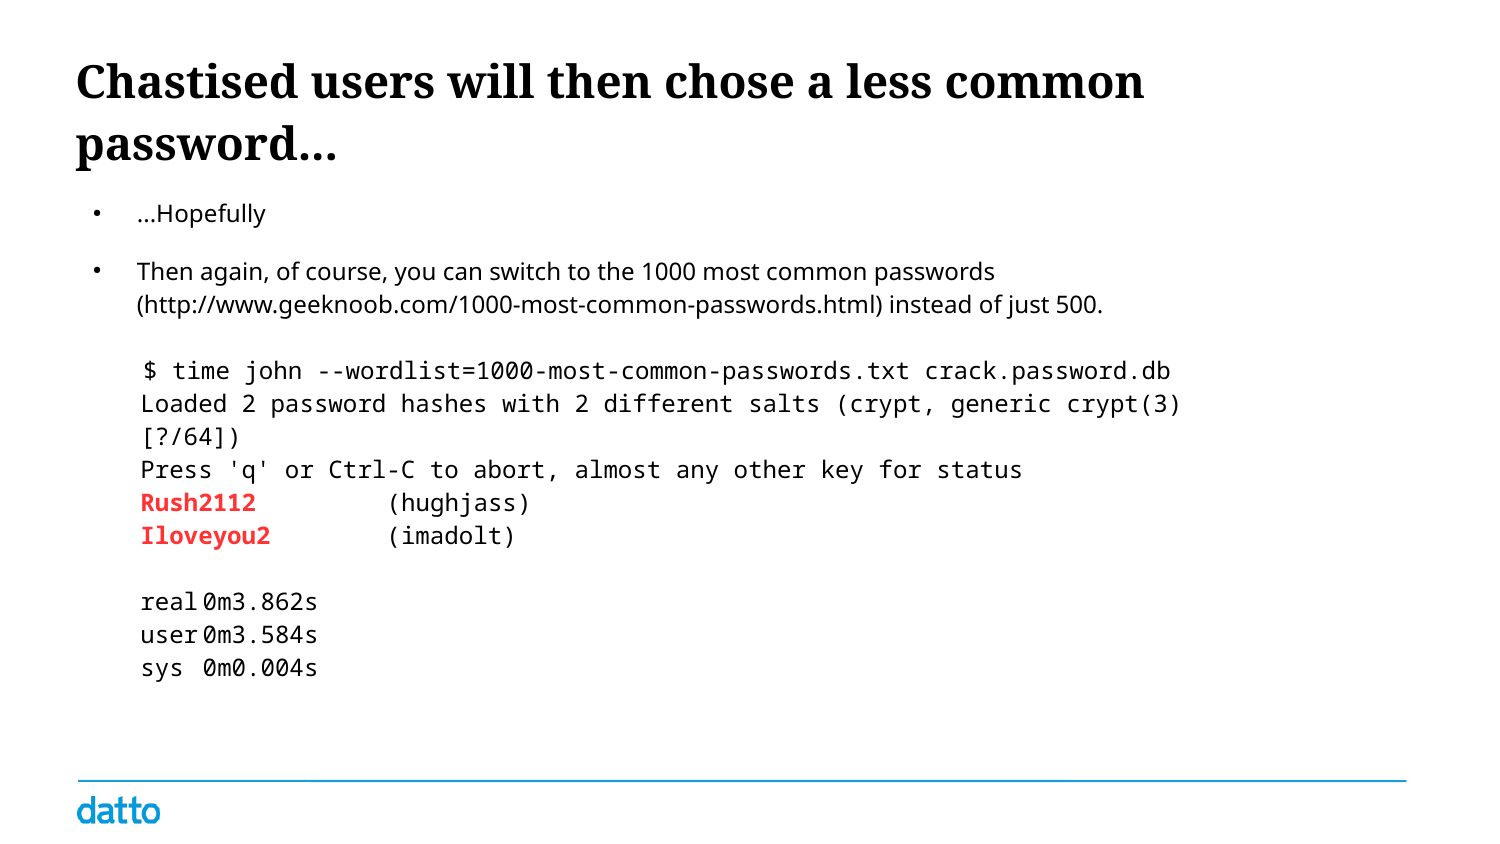

# Chastised users will then chose a less common password...
...Hopefully
Then again, of course, you can switch to the 1000 most common passwords (http://www.geeknoob.com/1000-most-common-passwords.html) instead of just 500.
 $ time john --wordlist=1000-most-common-passwords.txt crack.password.db
Loaded 2 password hashes with 2 different salts (crypt, generic crypt(3) [?/64])
Press 'q' or Ctrl-C to abort, almost any other key for status
Rush2112 (hughjass)
Iloveyou2 (imadolt)
real	0m3.862s
user	0m3.584s
sys	0m0.004s